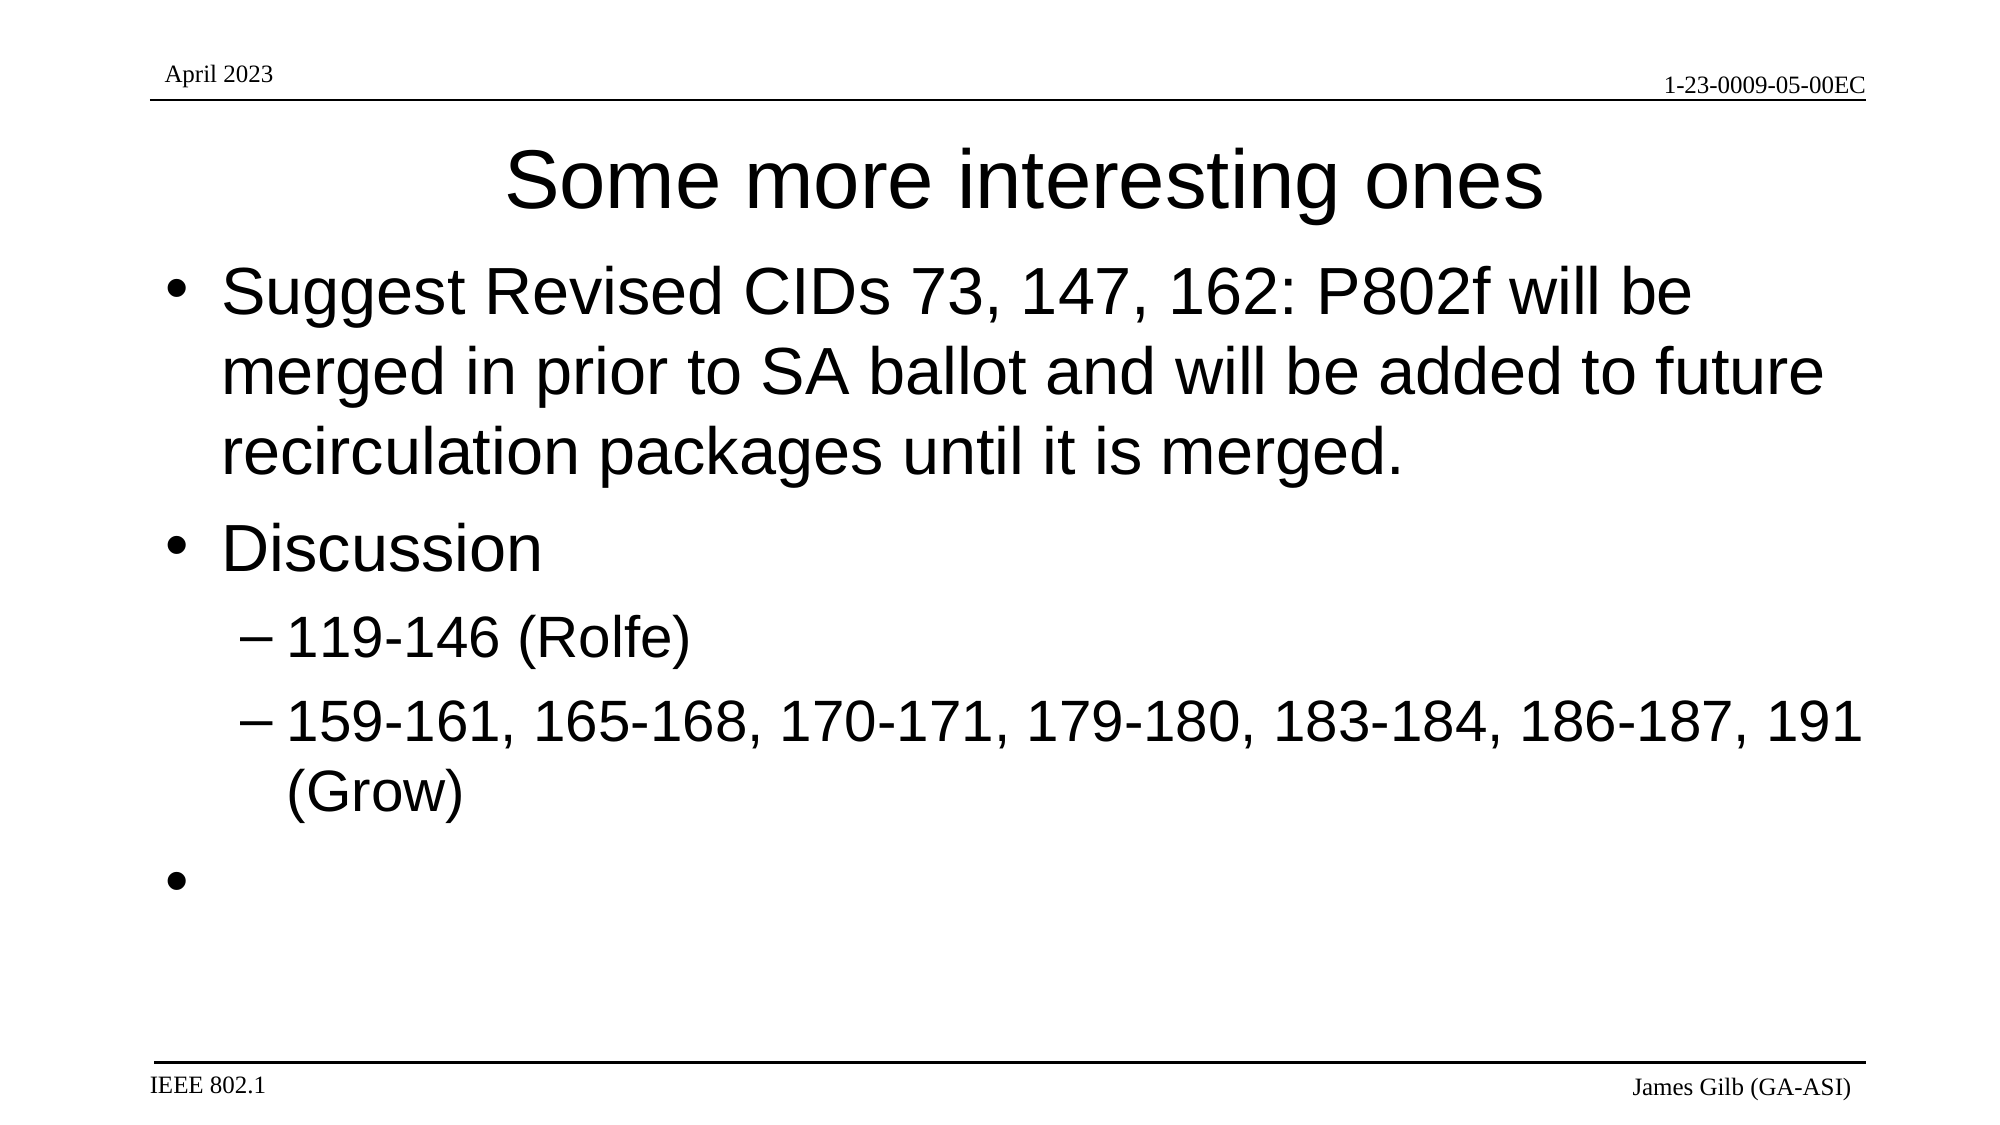

# Some more interesting ones
Suggest Revised CIDs 73, 147, 162: P802f will be merged in prior to SA ballot and will be added to future recirculation packages until it is merged.
Discussion
119-146 (Rolfe)
159-161, 165-168, 170-171, 179-180, 183-184, 186-187, 191 (Grow)